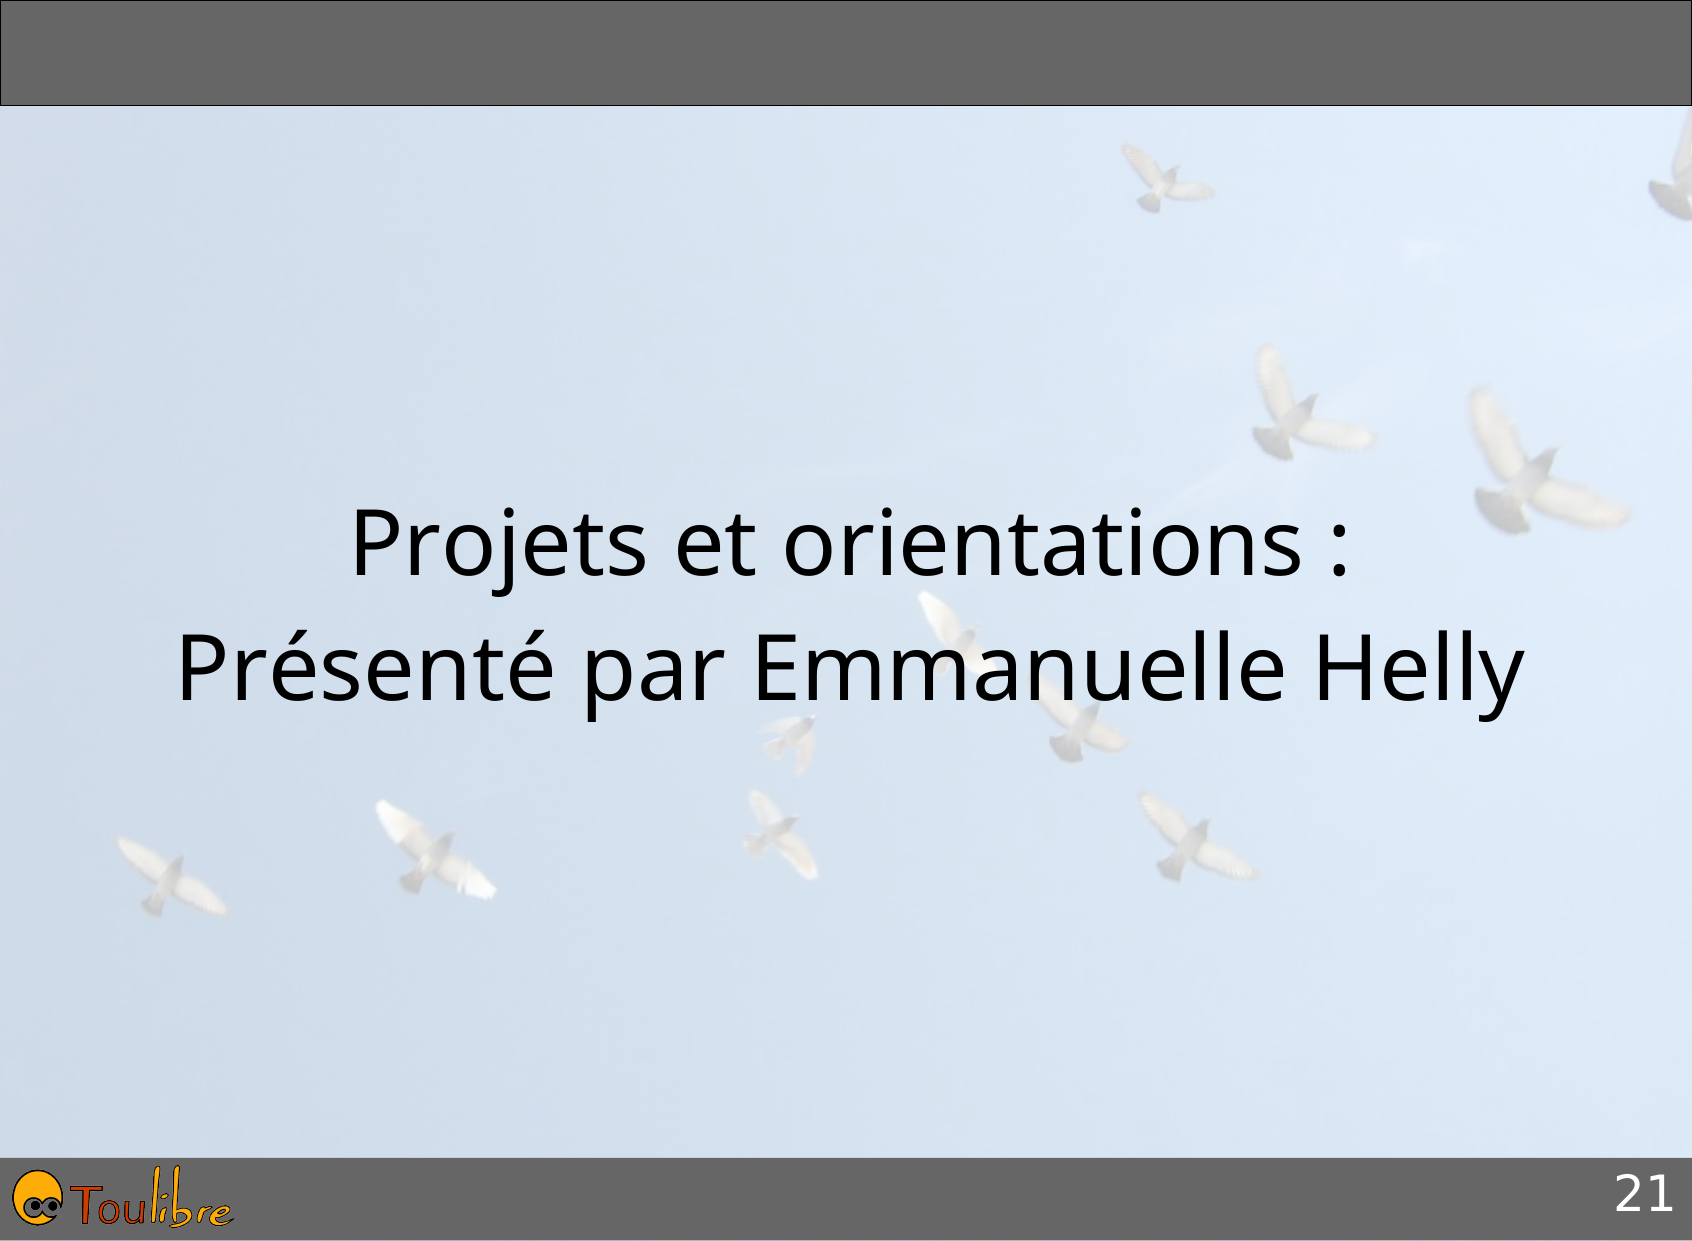

# Projets et orientations : Présenté par Emmanuelle Helly